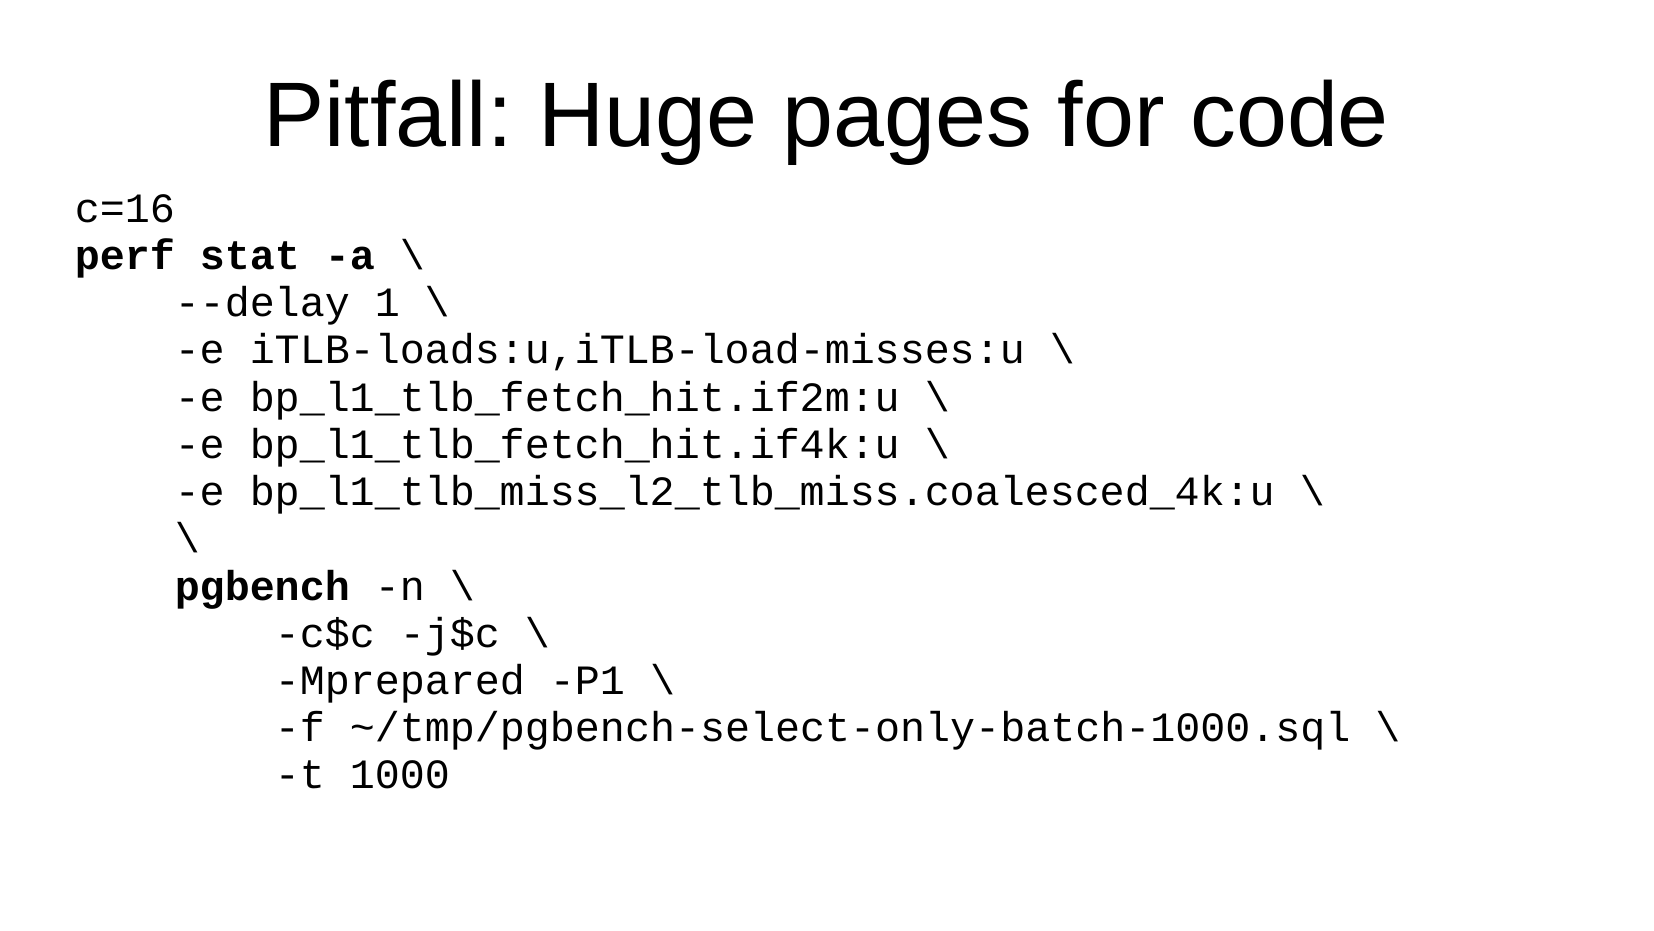

# Pitfall: Huge pages for code
c=16
perf stat -a \
 --delay 1 \
 -e iTLB-loads:u,iTLB-load-misses:u \
 -e bp_l1_tlb_fetch_hit.if2m:u \
 -e bp_l1_tlb_fetch_hit.if4k:u \
 -e bp_l1_tlb_miss_l2_tlb_miss.coalesced_4k:u \
 \
 pgbench -n \
 -c$c -j$c \
	 -Mprepared -P1 \
	 -f ~/tmp/pgbench-select-only-batch-1000.sql \
	 -t 1000